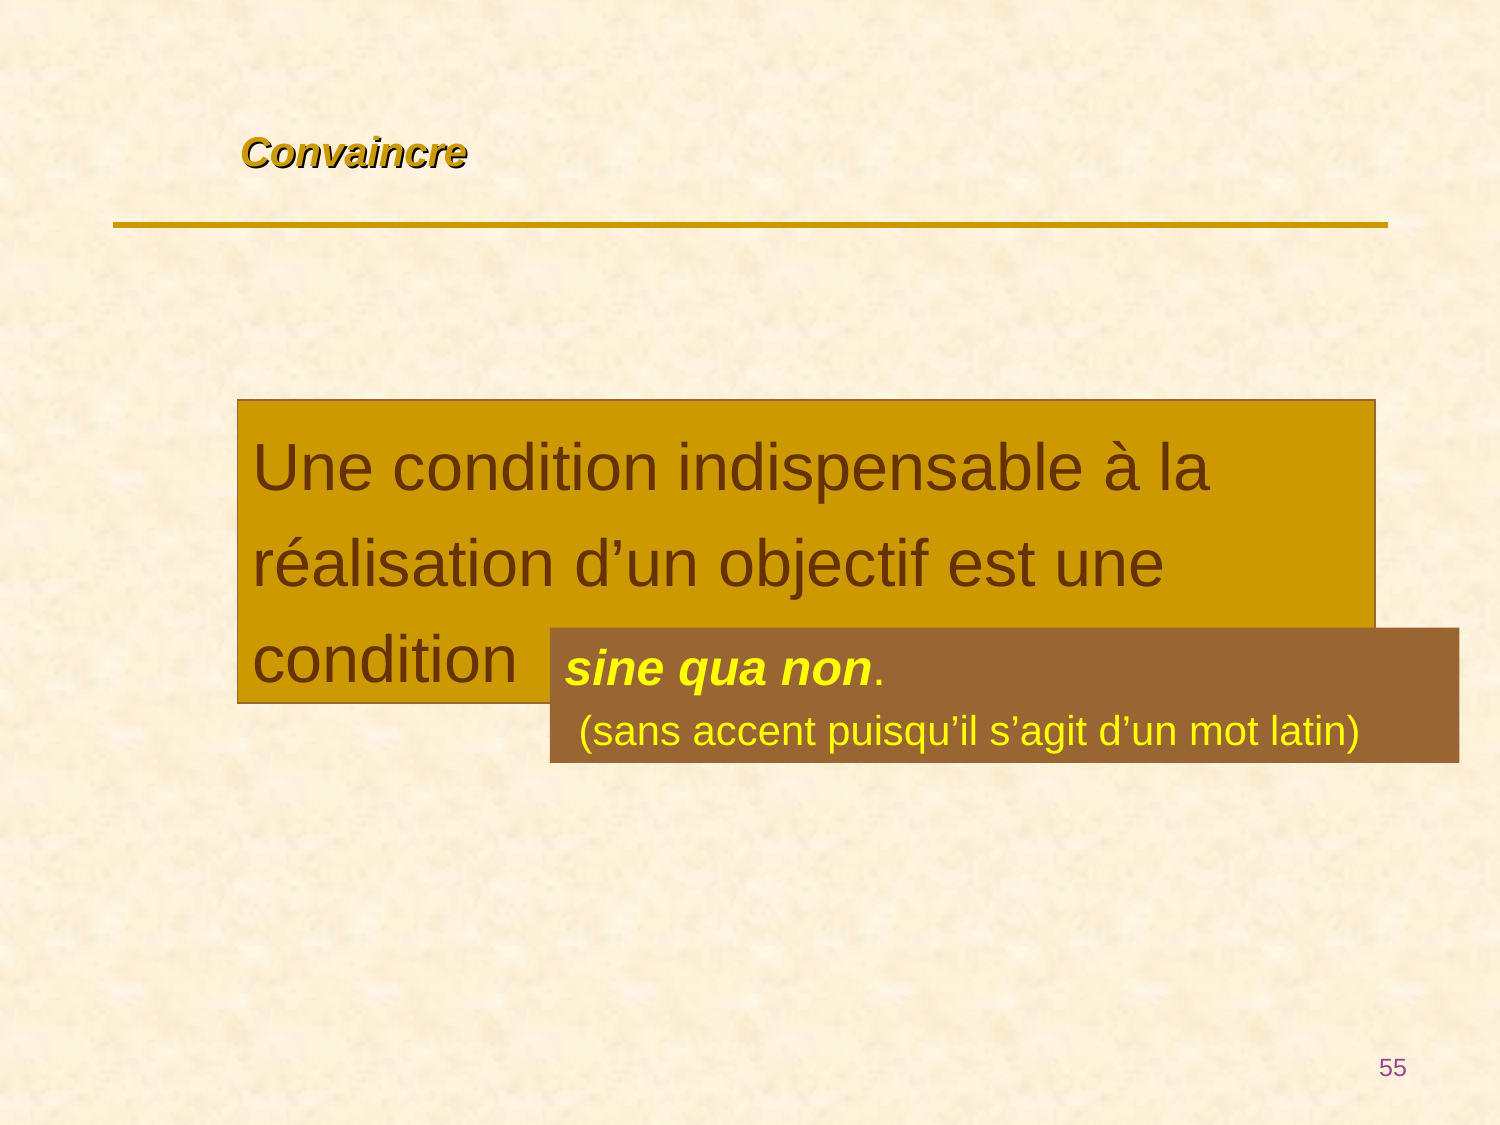

Convaincre
Une condition indispensable à la réalisation d’un objectif est une condition	 …
sine qua non.
 (sans accent puisqu’il s’agit d’un mot latin)
55